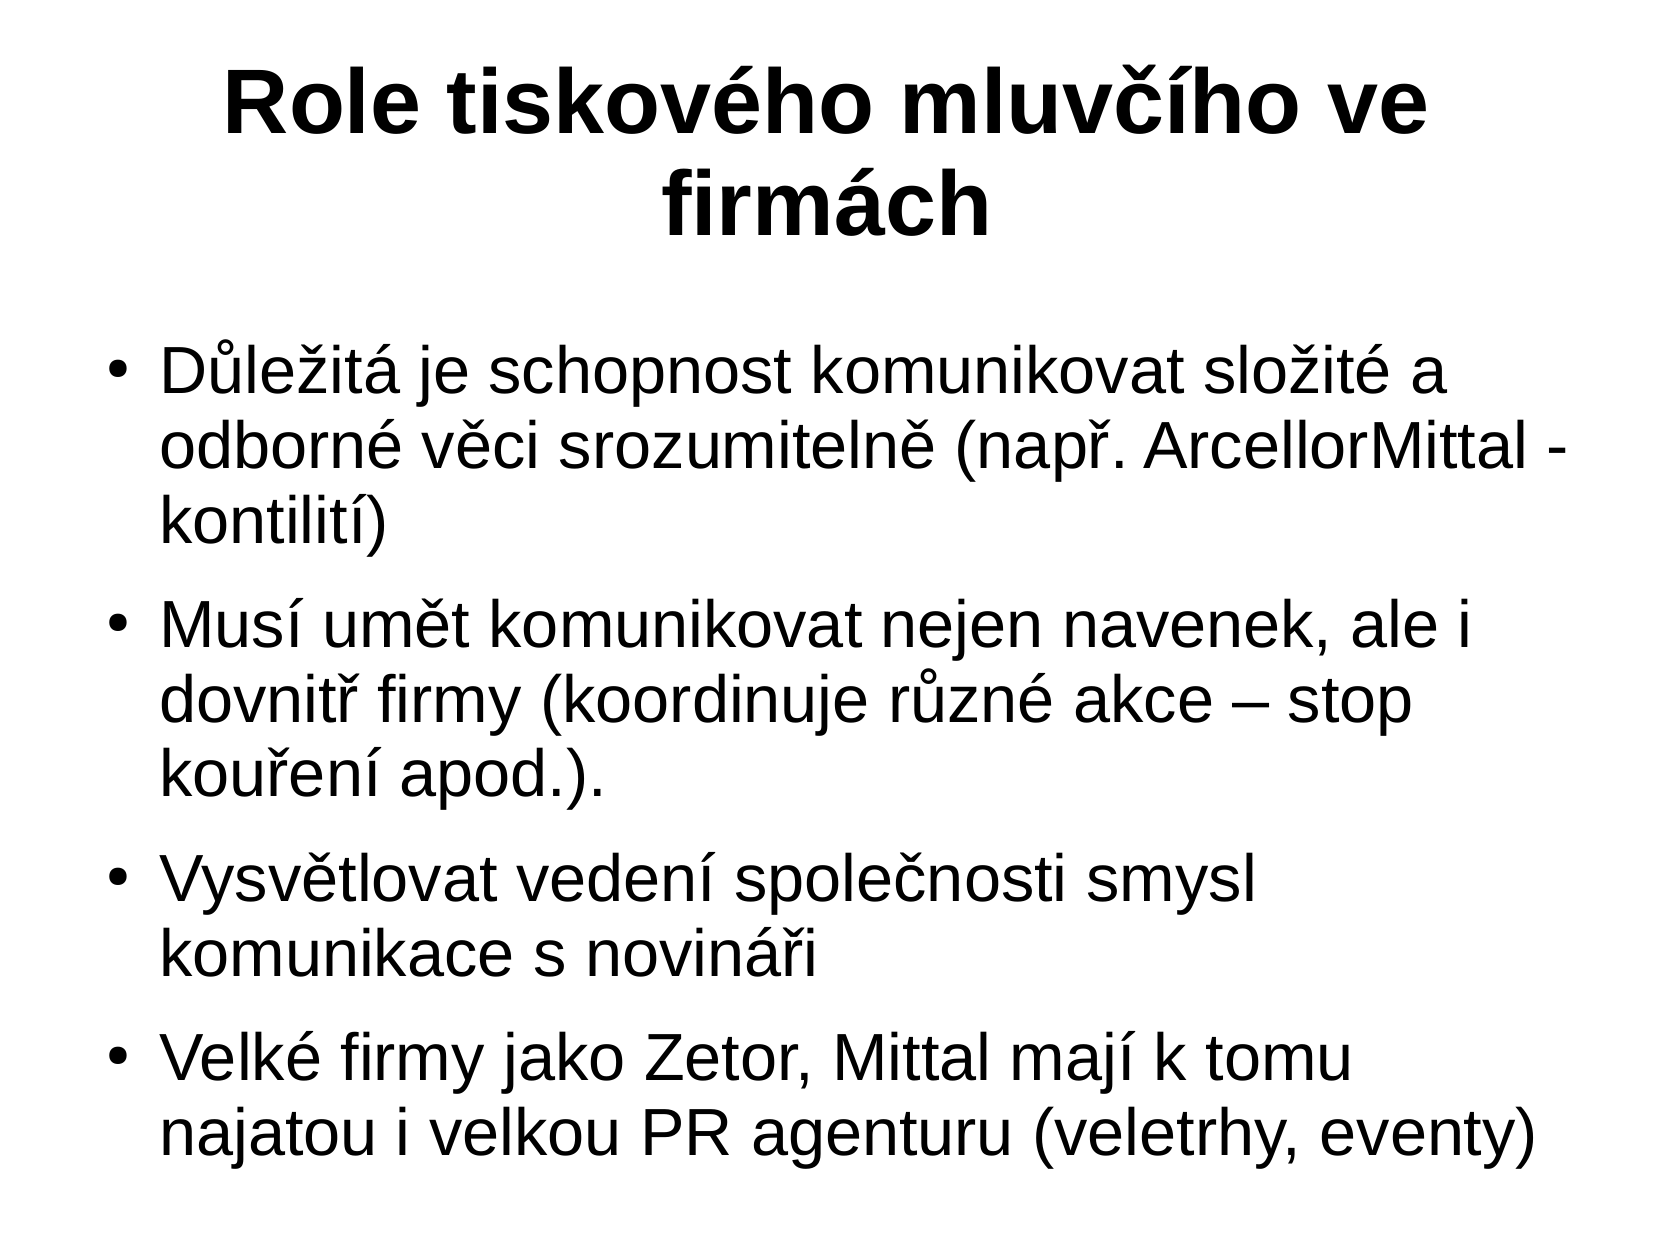

# Role tiskového mluvčího ve firmách
Důležitá je schopnost komunikovat složité a odborné věci srozumitelně (např. ArcellorMittal - kontilití)
Musí umět komunikovat nejen navenek, ale i dovnitř firmy (koordinuje různé akce – stop kouření apod.).
Vysvětlovat vedení společnosti smysl komunikace s novináři
Velké firmy jako Zetor, Mittal mají k tomu najatou i velkou PR agenturu (veletrhy, eventy)